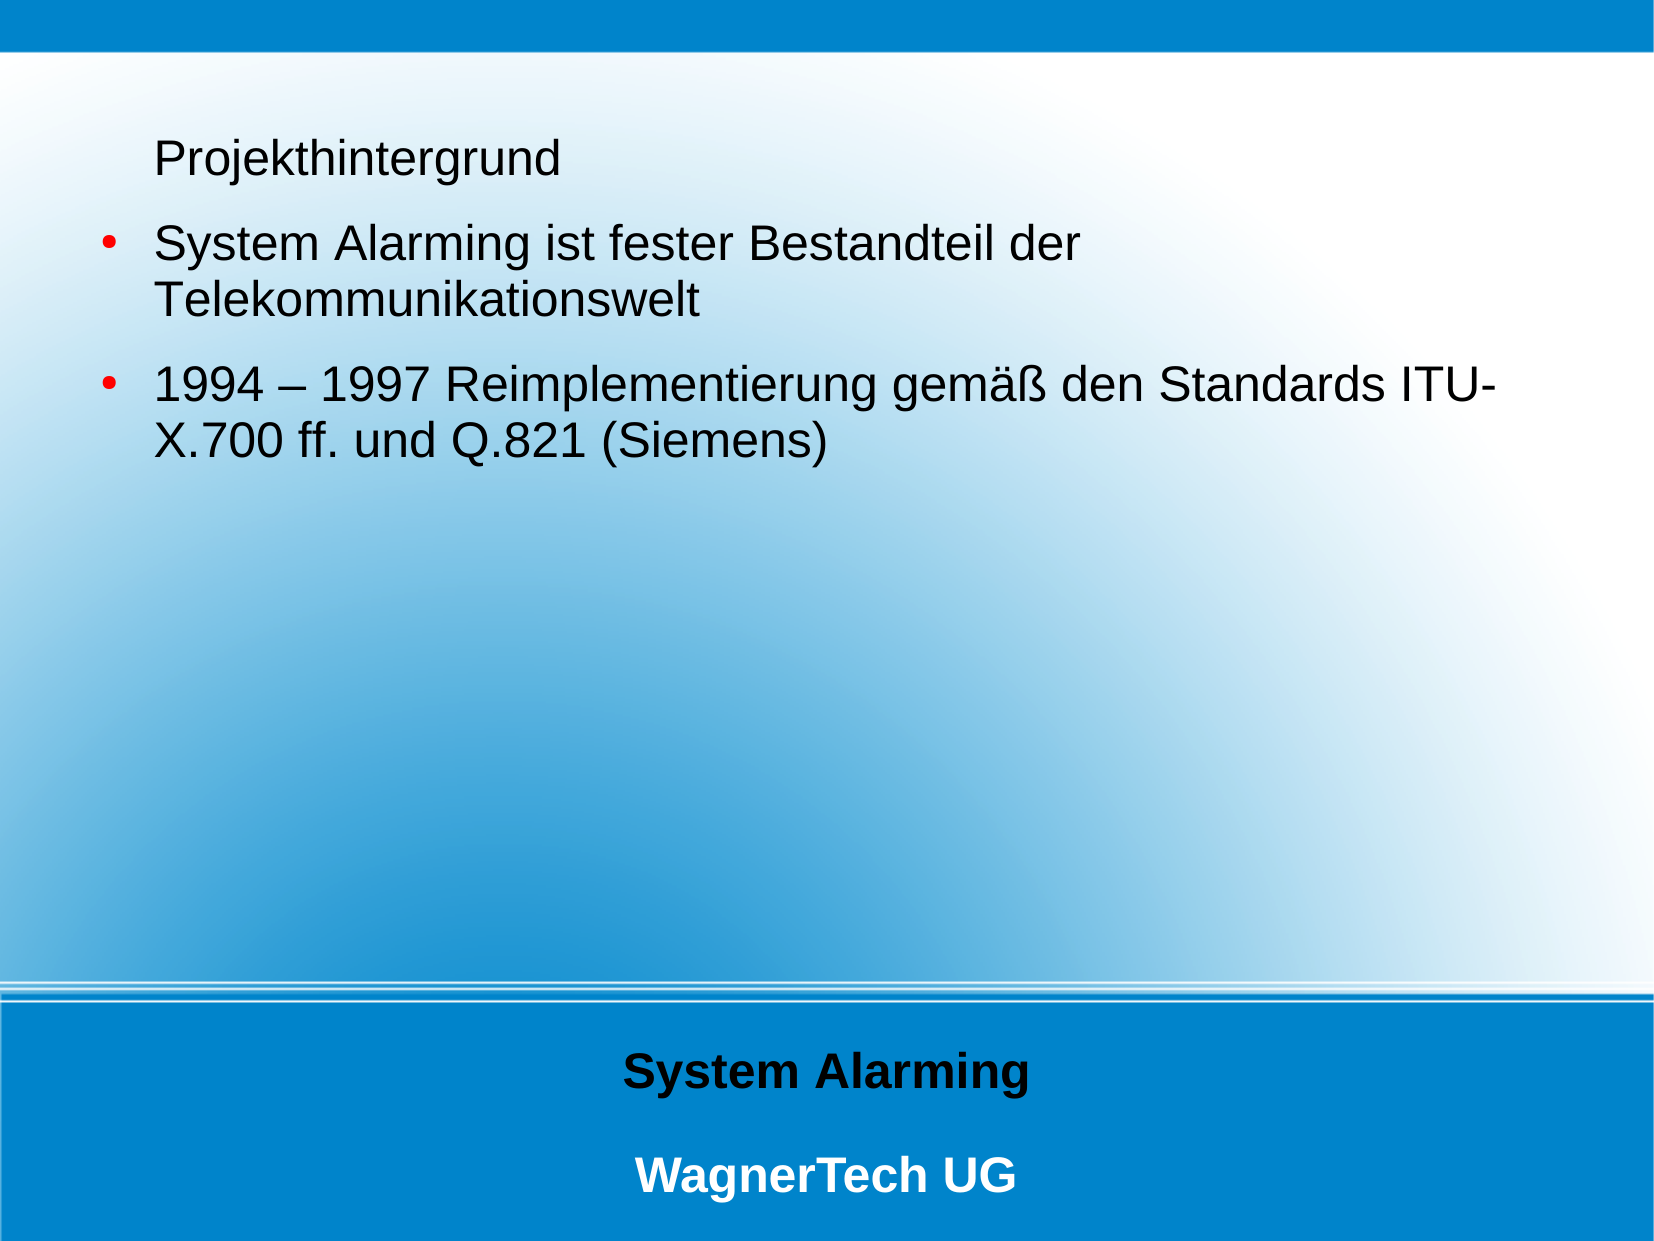

Projekthintergrund
System Alarming ist fester Bestandteil der Telekommunikationswelt
1994 – 1997 Reimplementierung gemäß den Standards ITU-X.700 ff. und Q.821 (Siemens)
# System Alarming